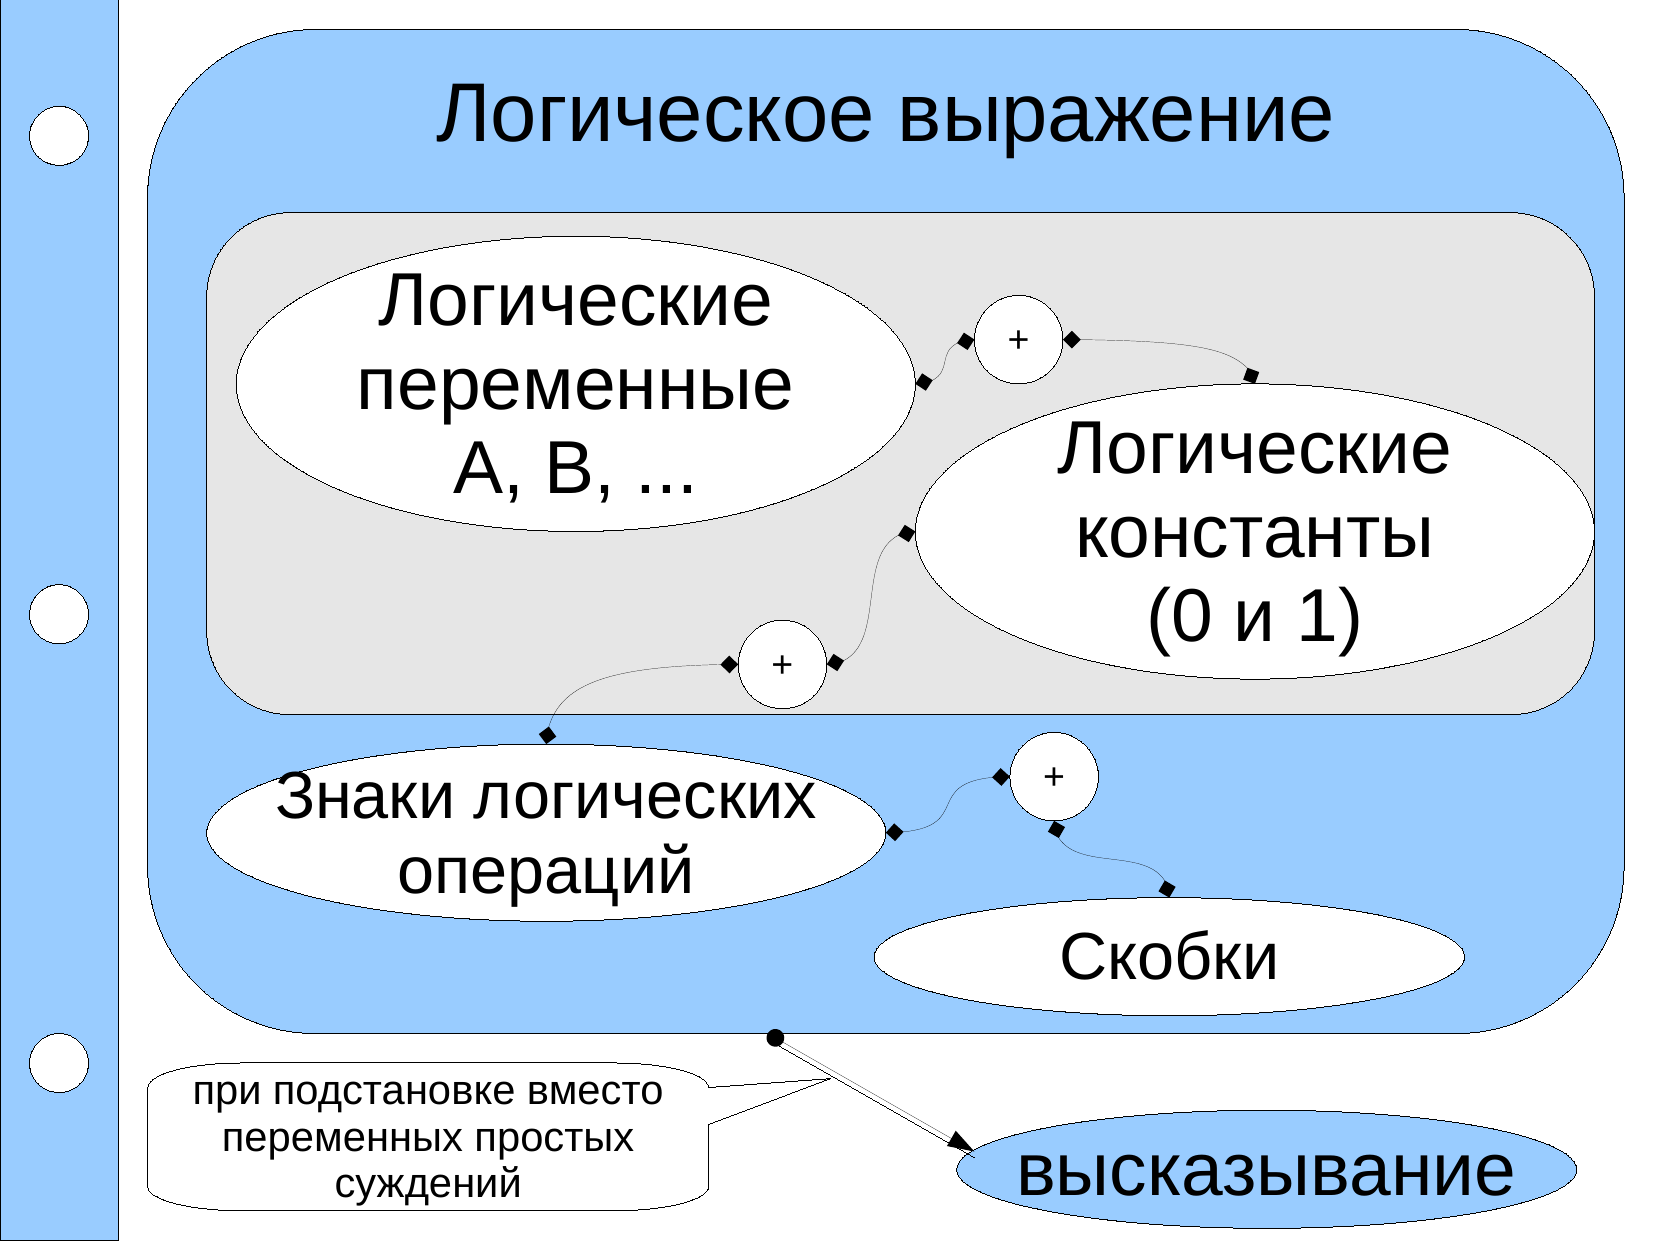

Логическое выражение
Логические
переменные
А, В, ...
+
Логические
константы
(0 и 1)
+
+
Знаки логических
операций
Скобки
при подстановке вместо
переменных простых суждений
высказывание